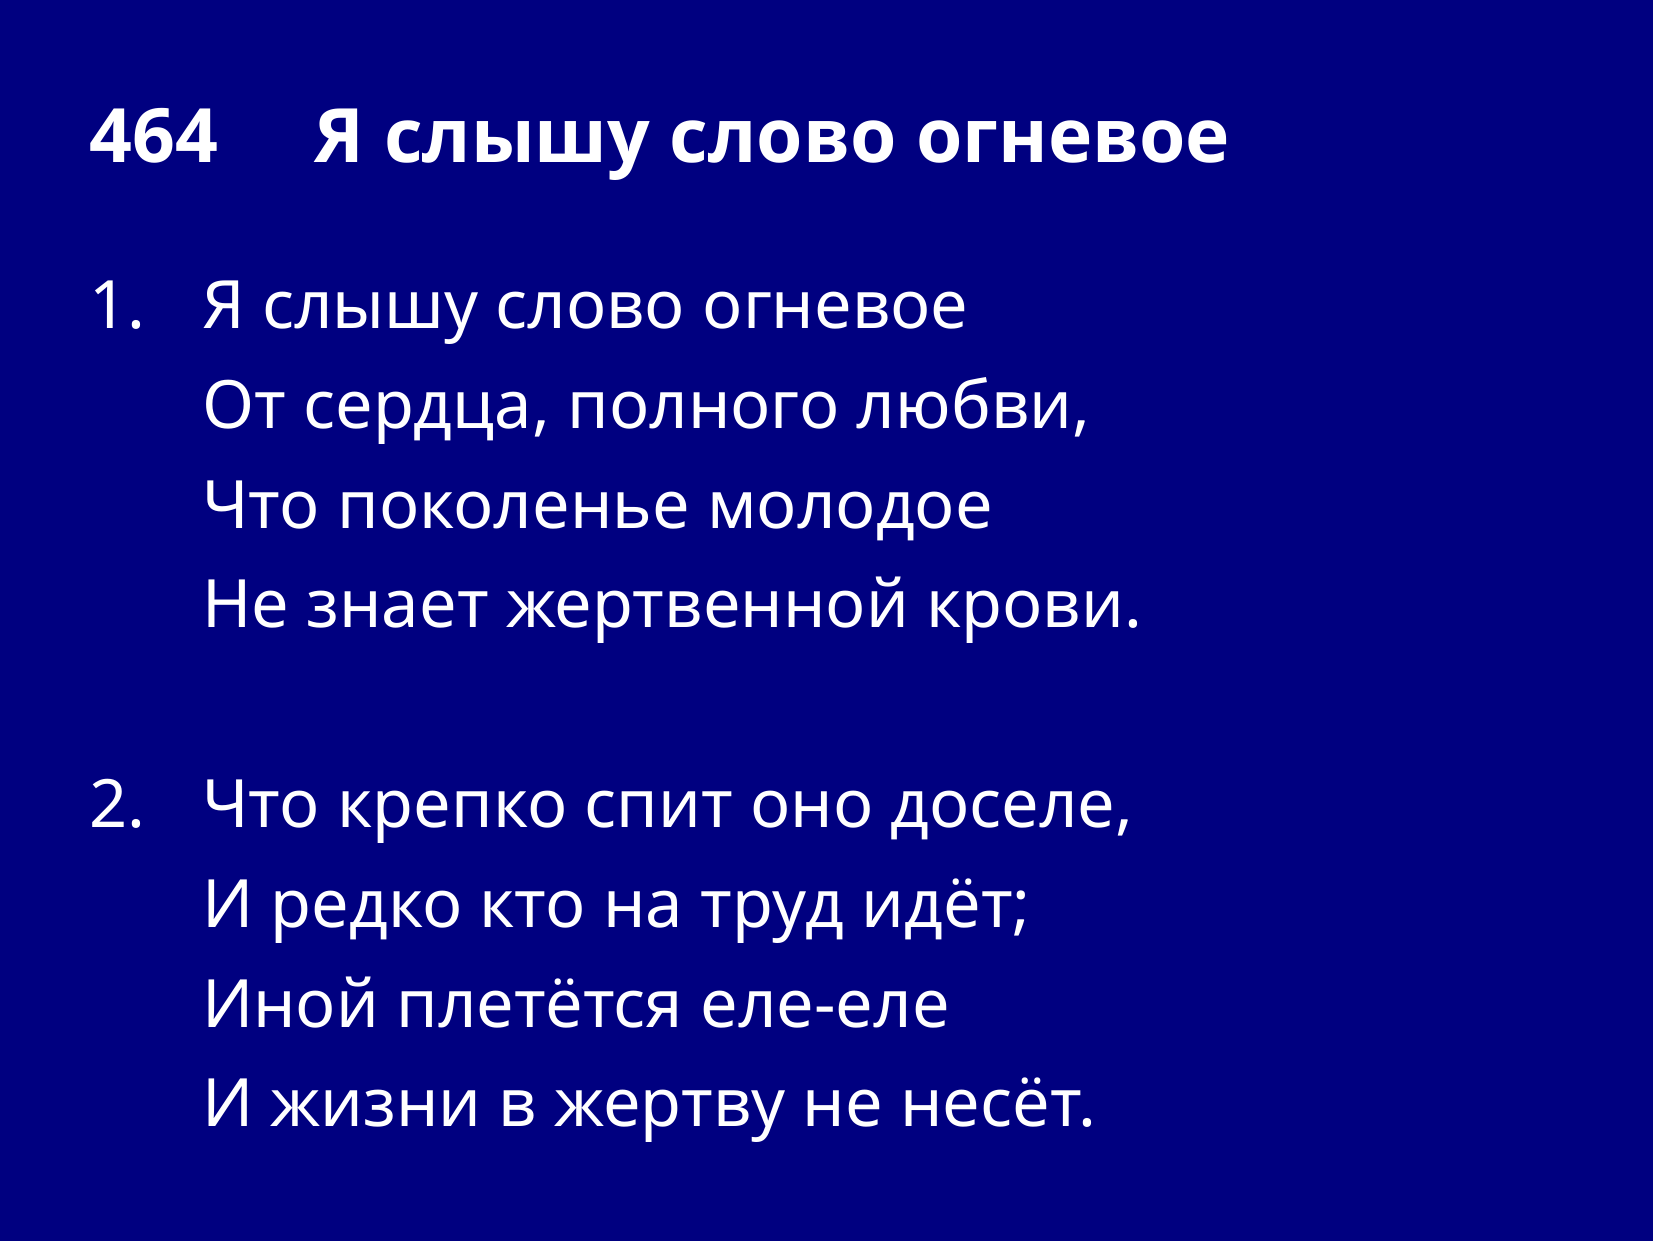

464	Я слышу слово огневое
1.	Я слышу слово огневое
	От сердца, полного любви,
	Что поколенье молодое
	Не знает жертвенной крови.
2.	Что крепко спит оно доселе,
	И редко кто на труд идёт;
	Иной плетётся еле-еле
	И жизни в жертву не несёт.